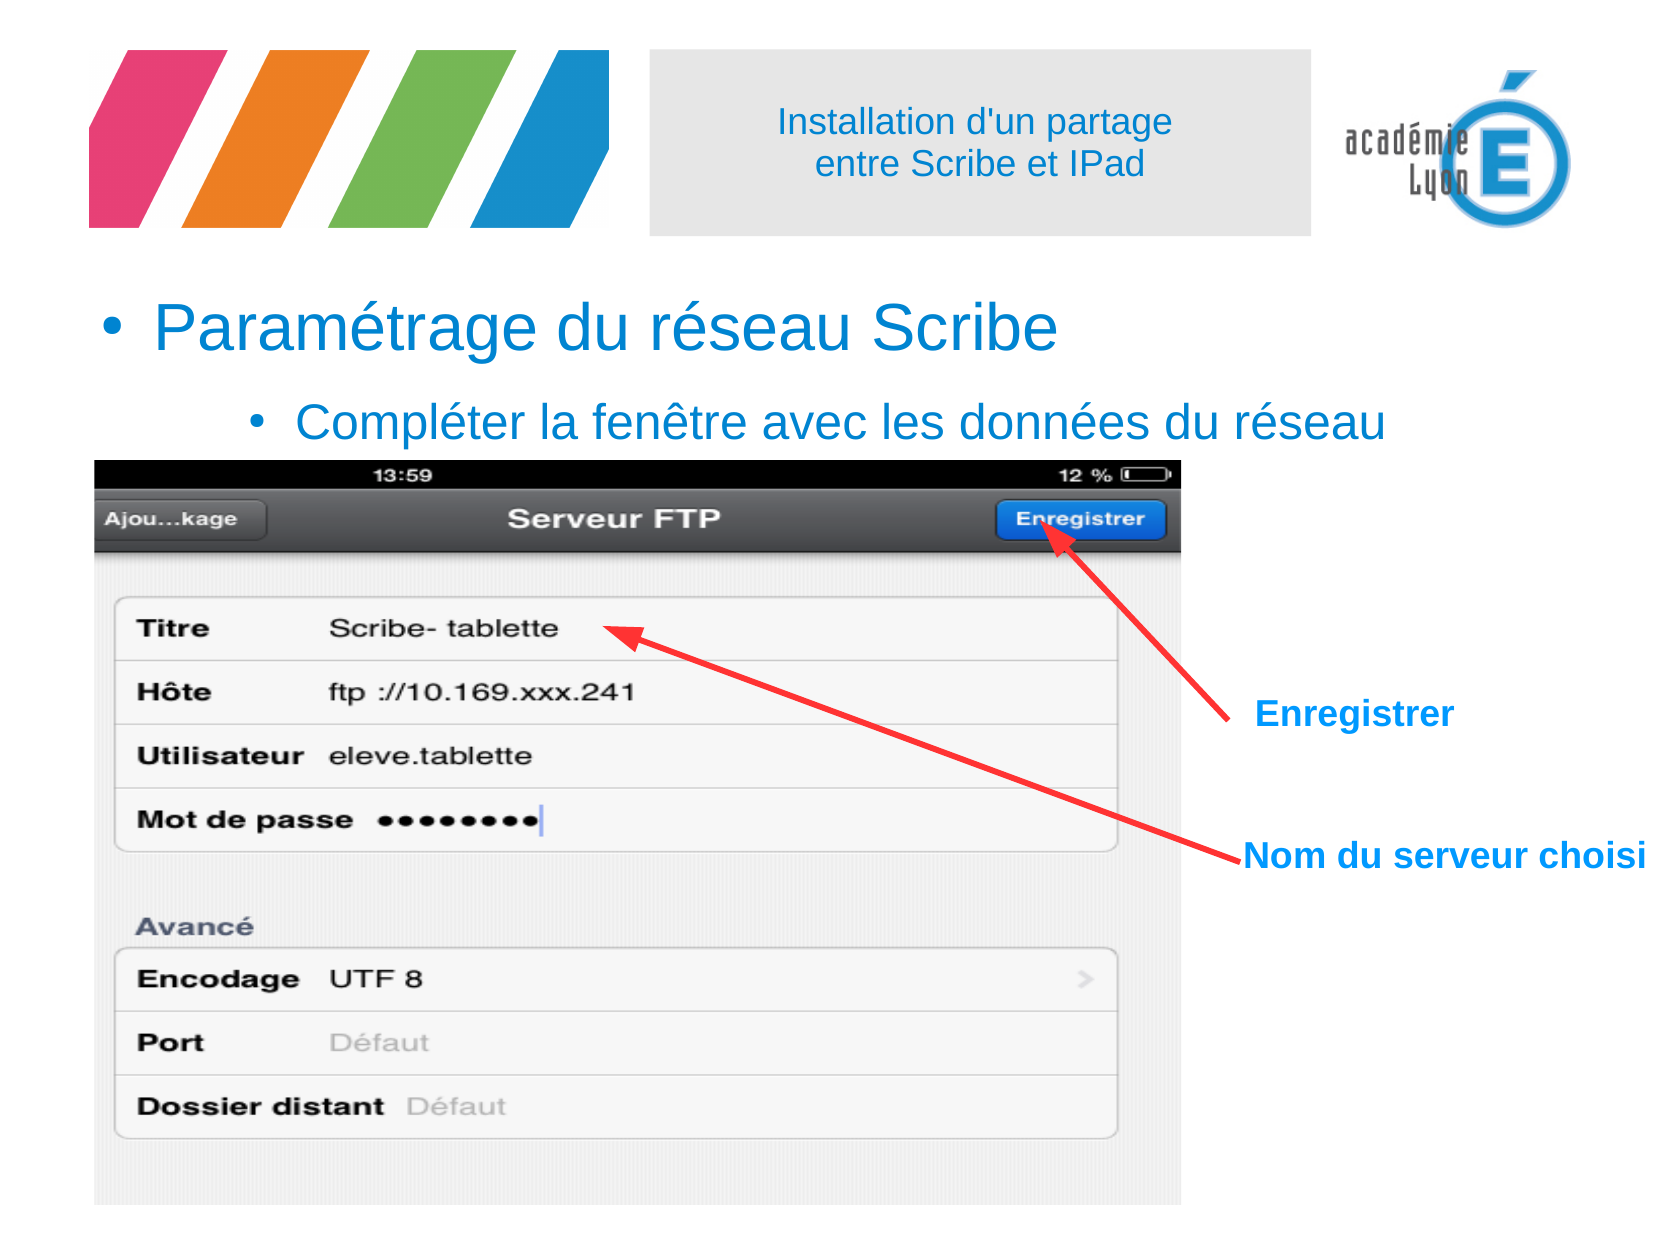

# Installation d'un partage entre Scribe et IPad
Paramétrage du réseau Scribe
Compléter la fenêtre avec les données du réseau
Enregistrer
Nom du serveur choisi